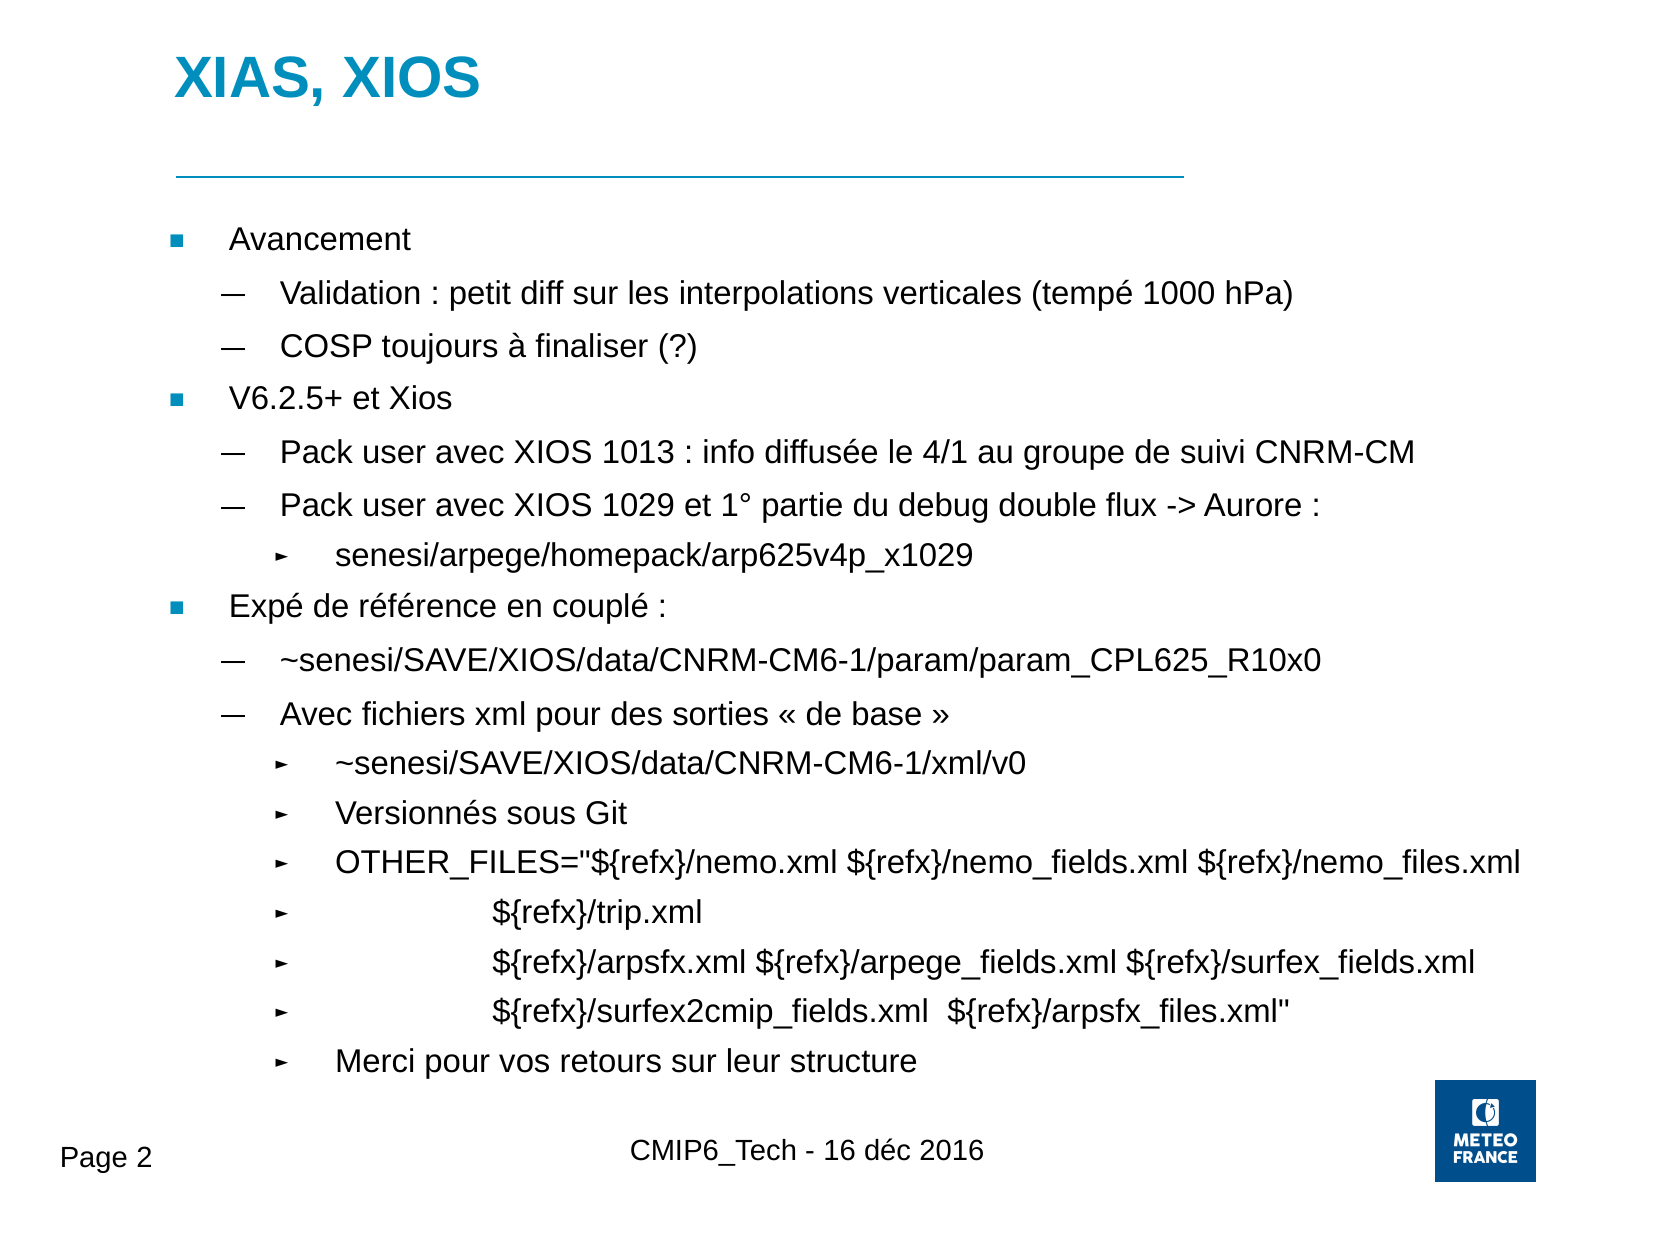

# XIAS, XIOS
Avancement
Validation : petit diff sur les interpolations verticales (tempé 1000 hPa)
COSP toujours à finaliser (?)
V6.2.5+ et Xios
Pack user avec XIOS 1013 : info diffusée le 4/1 au groupe de suivi CNRM-CM
Pack user avec XIOS 1029 et 1° partie du debug double flux -> Aurore :
senesi/arpege/homepack/arp625v4p_x1029
Expé de référence en couplé :
~senesi/SAVE/XIOS/data/CNRM-CM6-1/param/param_CPL625_R10x0
Avec fichiers xml pour des sorties « de base »
~senesi/SAVE/XIOS/data/CNRM-CM6-1/xml/v0
Versionnés sous Git
OTHER_FILES="${refx}/nemo.xml ${refx}/nemo_fields.xml ${refx}/nemo_files.xml
 ${refx}/trip.xml
 ${refx}/arpsfx.xml ${refx}/arpege_fields.xml ${refx}/surfex_fields.xml
 ${refx}/surfex2cmip_fields.xml ${refx}/arpsfx_files.xml"
Merci pour vos retours sur leur structure
CMIP6_Tech - 16 déc 2016
2